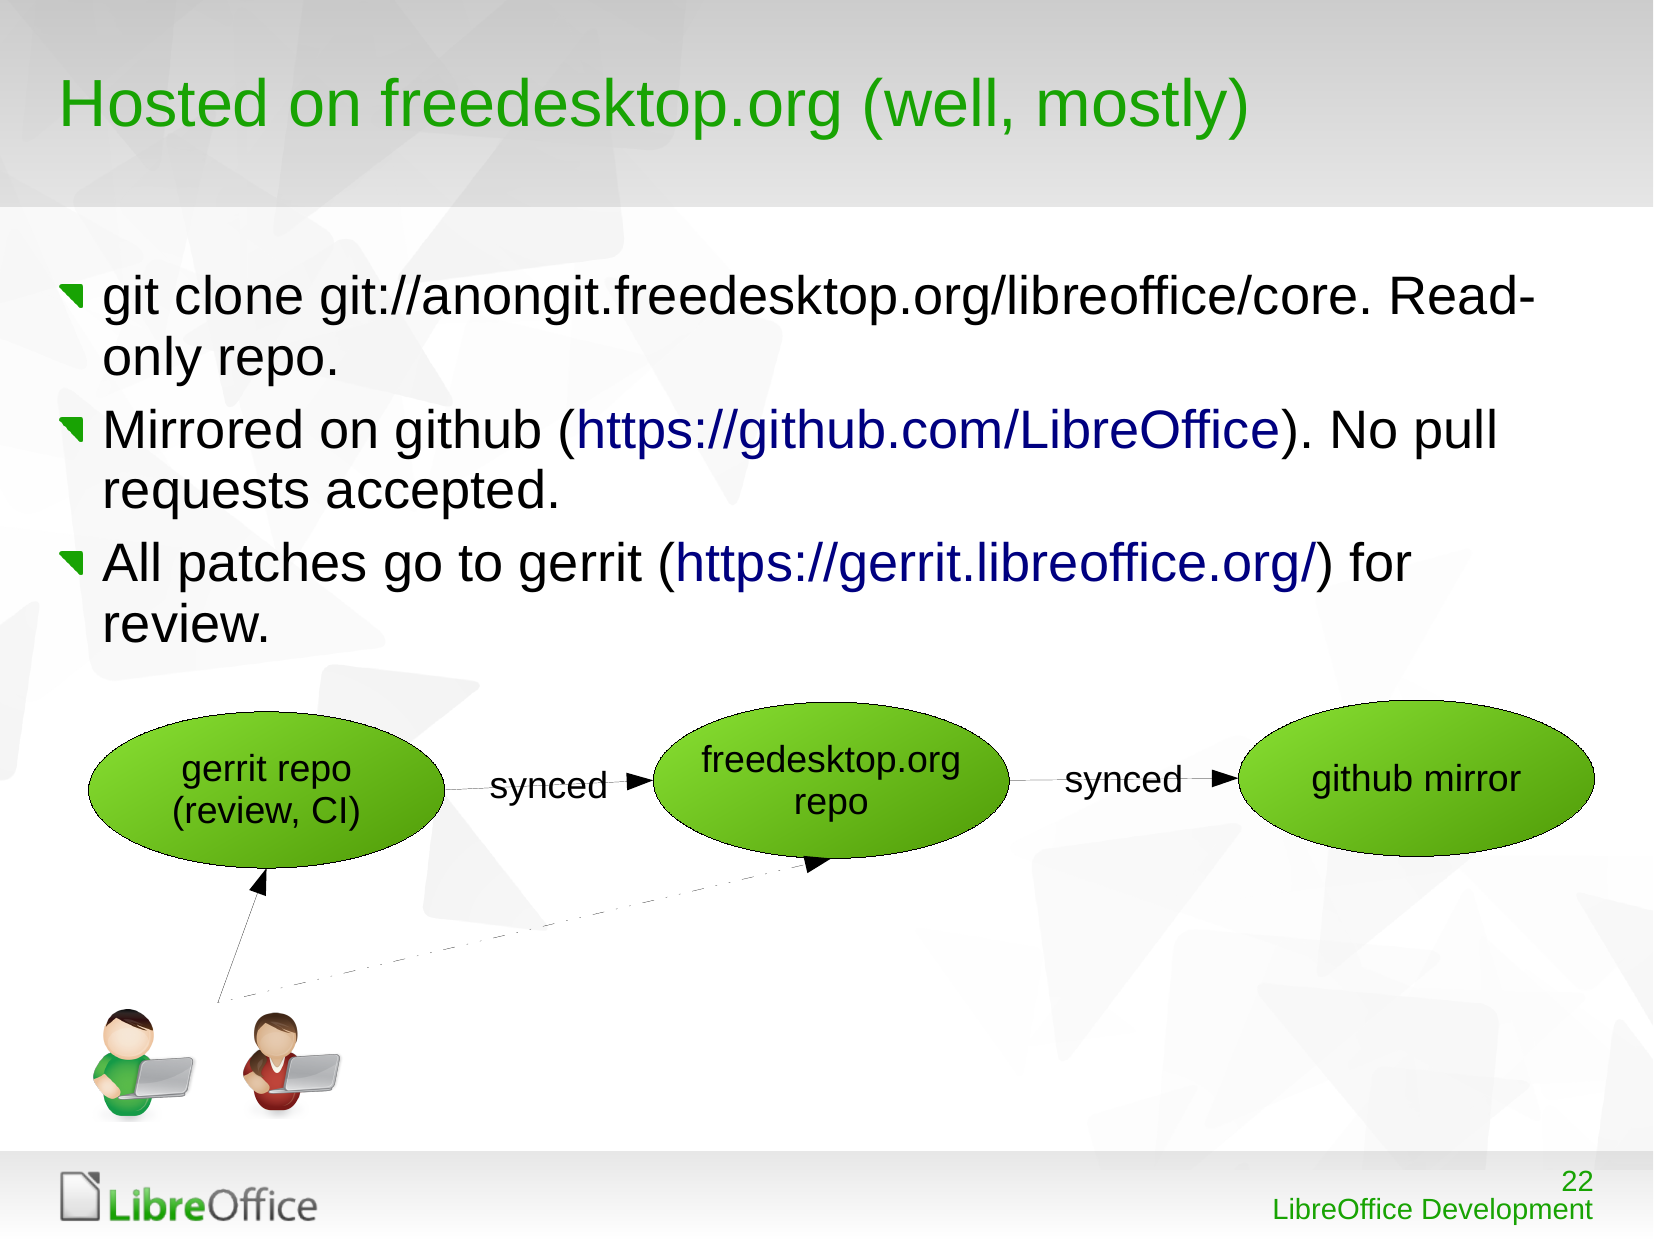

# Hosted on freedesktop.org (well, mostly)
git clone git://anongit.freedesktop.org/libreoffice/core. Read-only repo.
Mirrored on github (https://github.com/LibreOffice). No pull requests accepted.
All patches go to gerrit (https://gerrit.libreoffice.org/) for review.
github mirror
freedesktop.org
repo
gerrit repo
(review, CI)
22
LibreOffice Development